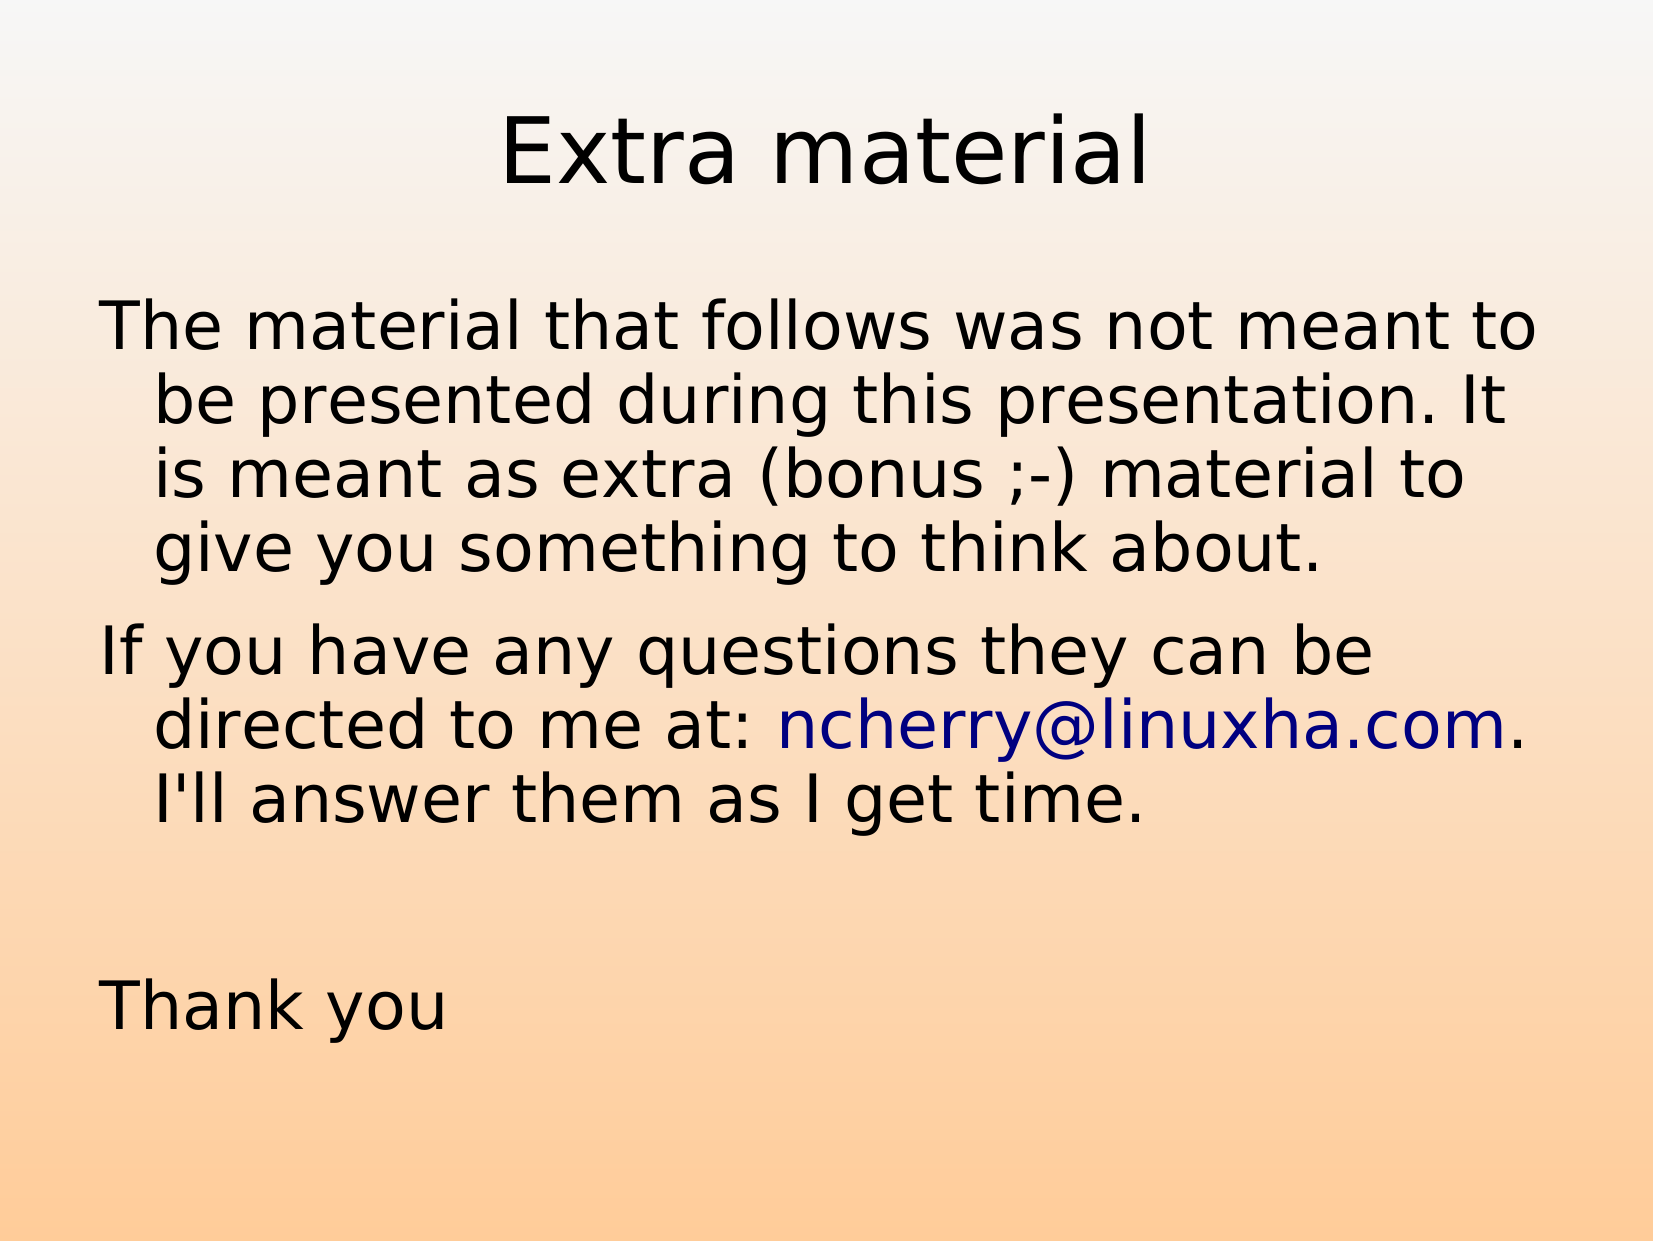

# Extra material
The material that follows was not meant to be presented during this presentation. It is meant as extra (bonus ;-) material to give you something to think about.
If you have any questions they can be directed to me at: ncherry@linuxha.com. I'll answer them as I get time.
Thank you